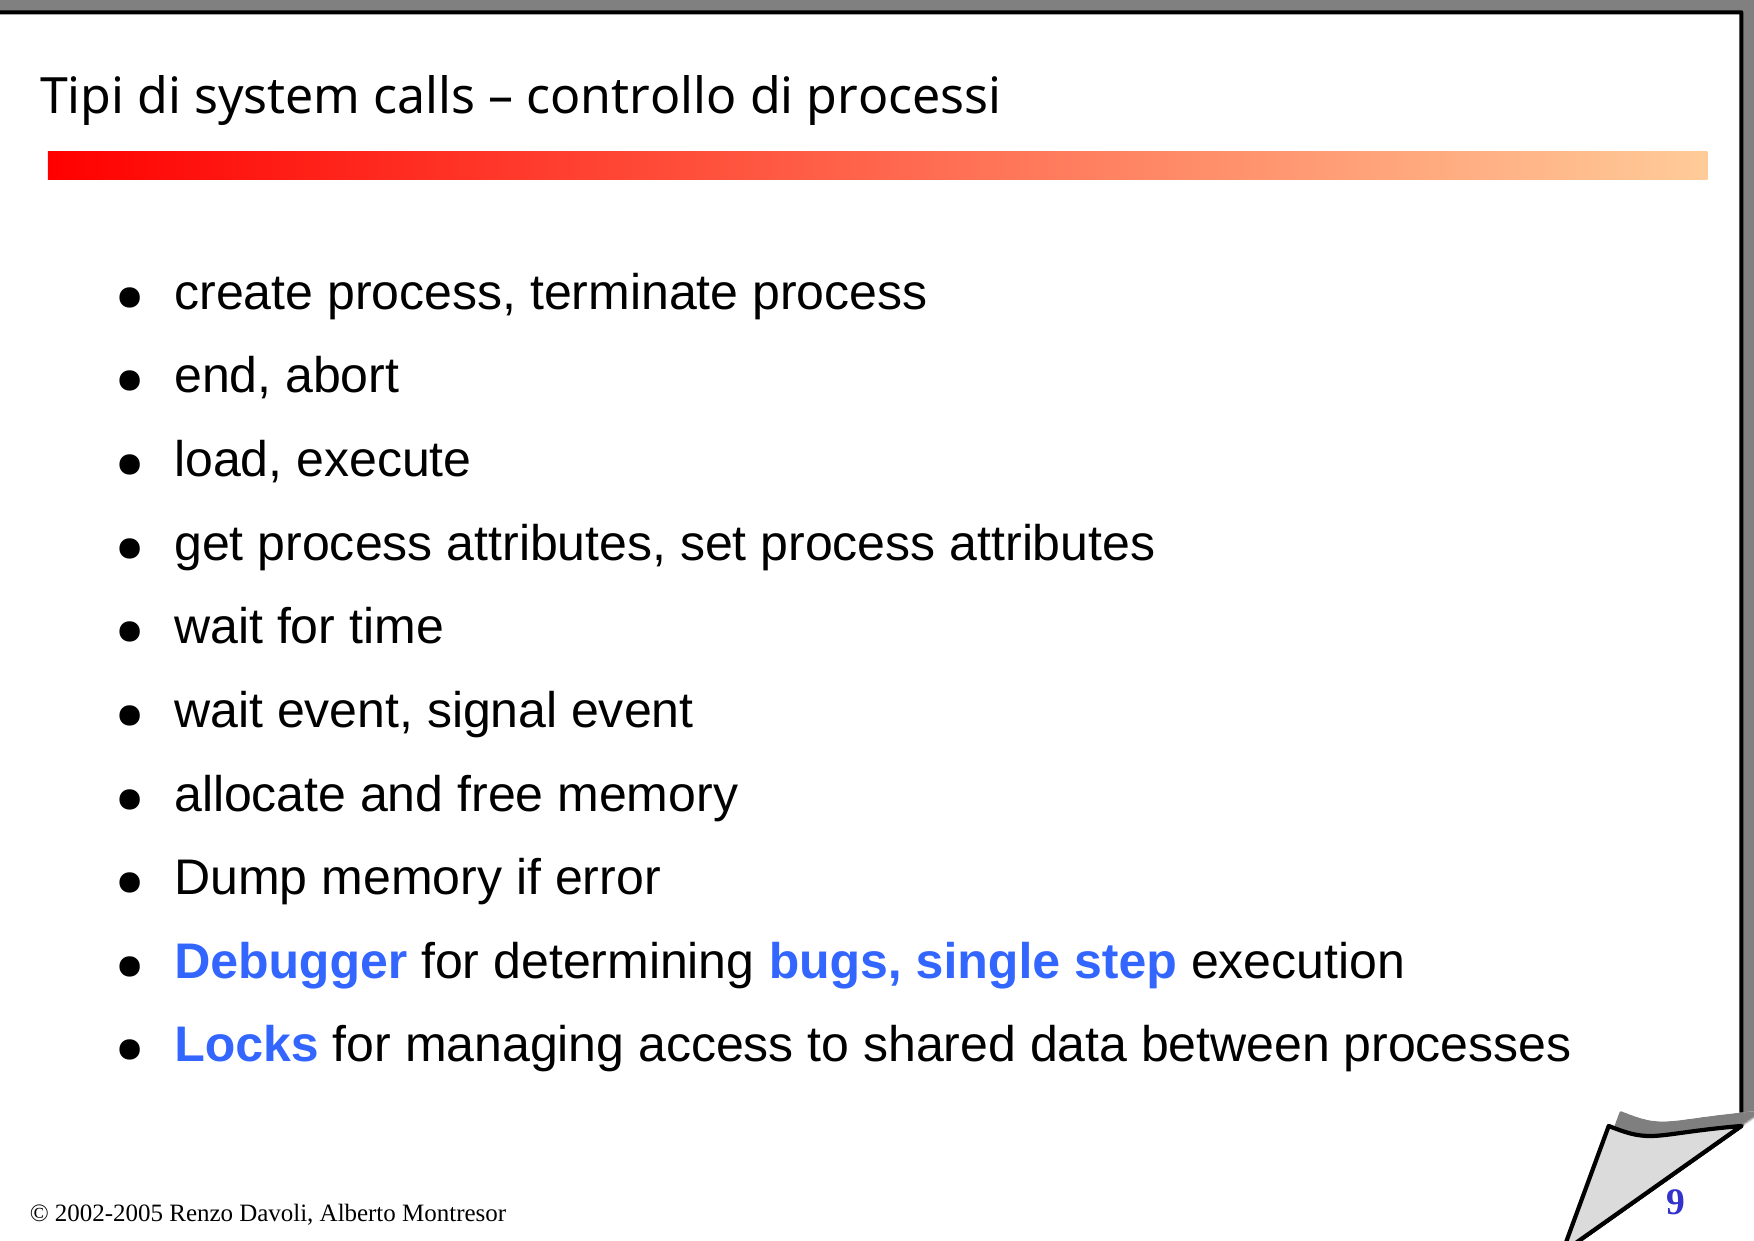

# Tipi di system calls – controllo di processi
l	create process, terminate process
l	end, abort
l	load, execute
l	get process attributes, set process attributes
l	wait for time
l	wait event, signal event
l	allocate and free memory
l	Dump memory if error
l	Debugger for determining bugs, single step execution
l	Locks for managing access to shared data between processes